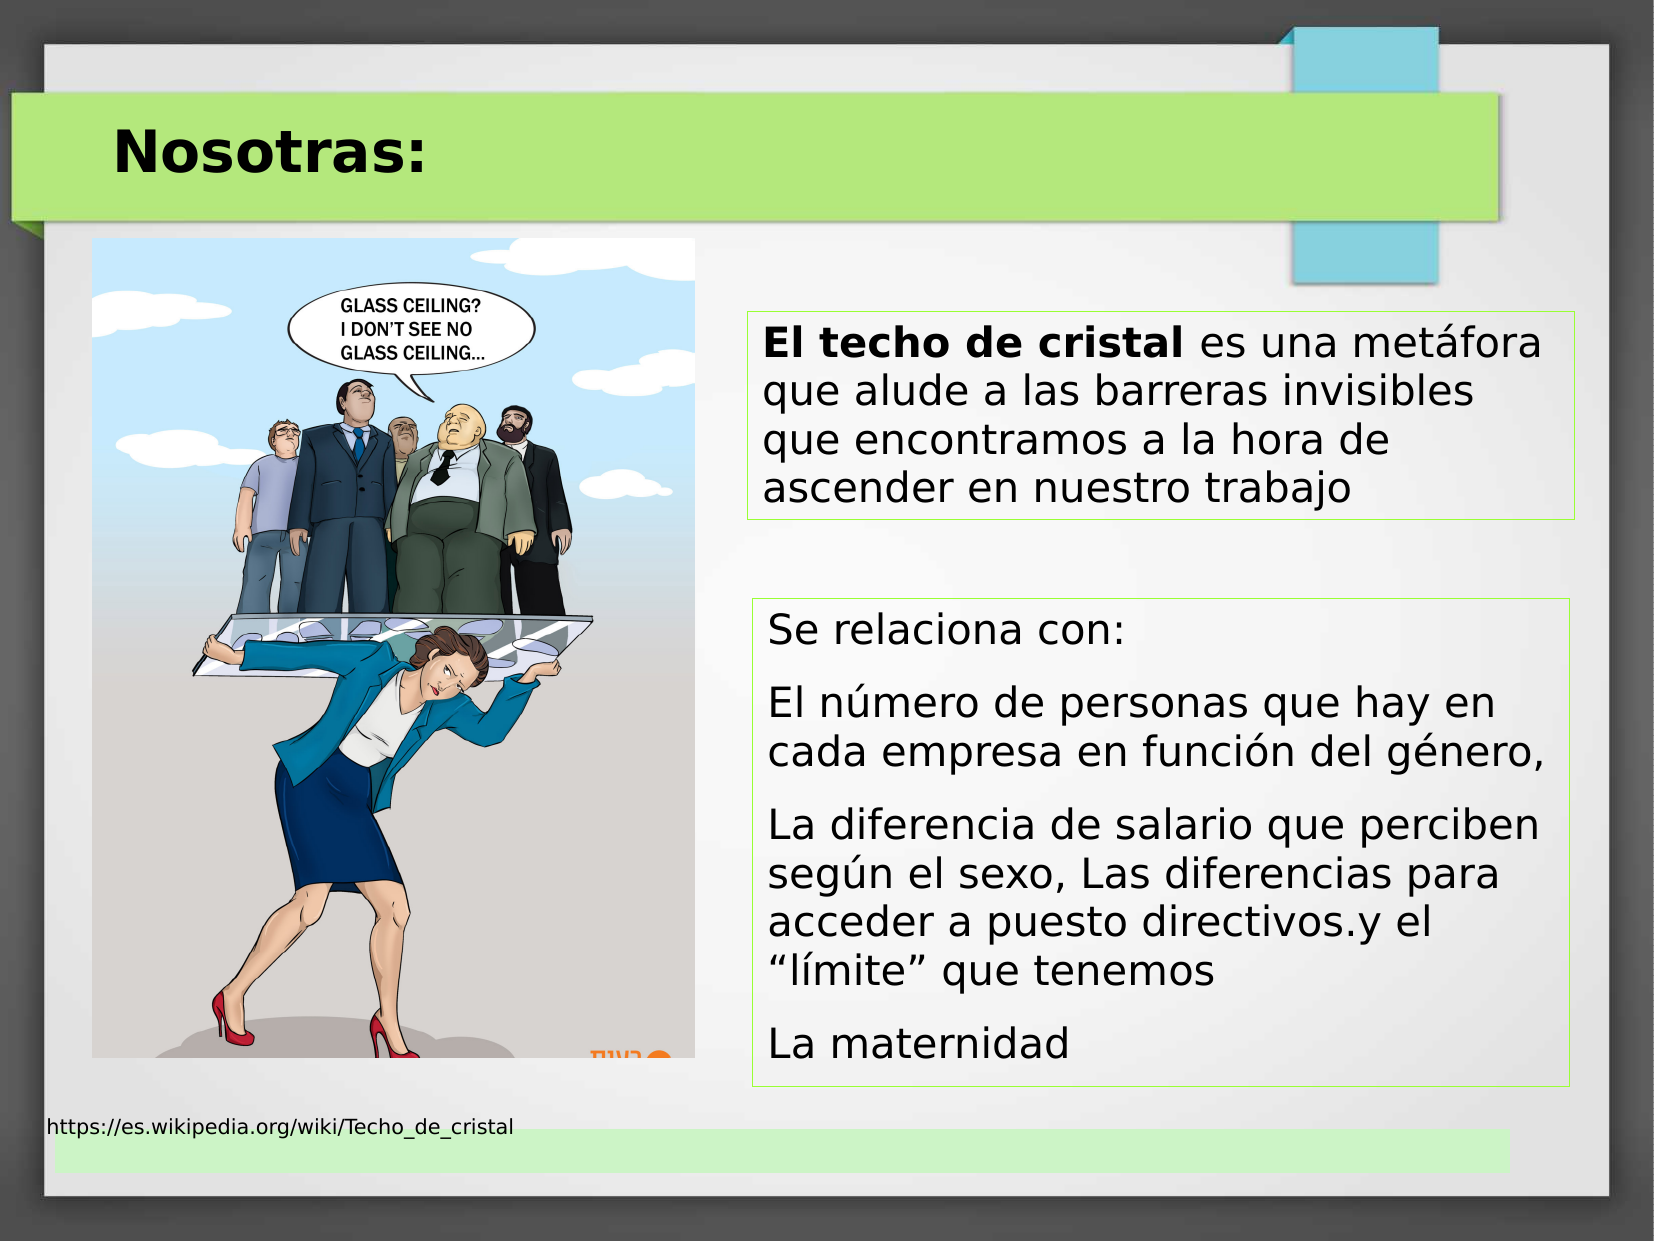

Nosotras:
El techo de cristal es una metáfora que alude a las barreras invisibles que encontramos a la hora de ascender en nuestro trabajo
Se relaciona con:
El número de personas que hay en cada empresa en función del género,
La diferencia de salario que perciben según el sexo, Las diferencias para acceder a puesto directivos.y el “límite” que tenemos
La maternidad
https://es.wikipedia.org/wiki/Techo_de_cristal